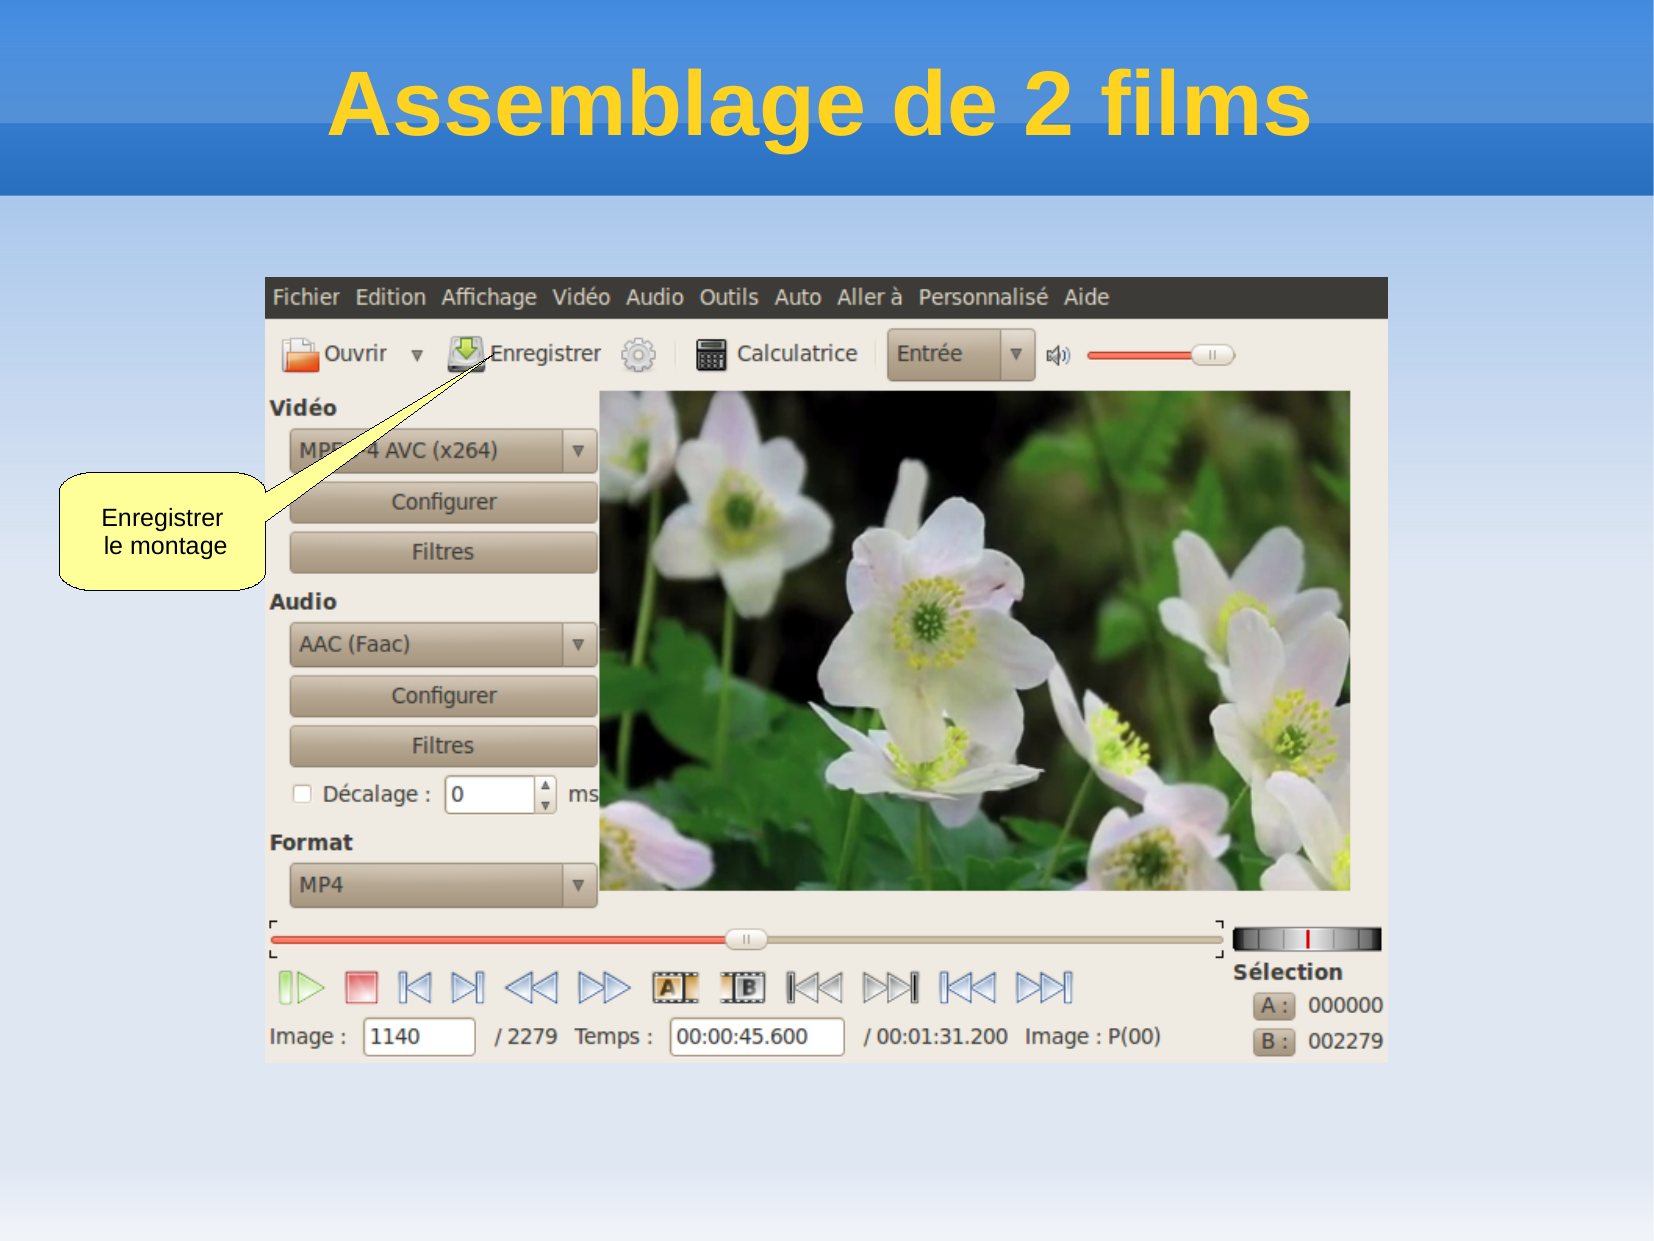

# Assemblage de 2 films
Enregistrer
 le montage